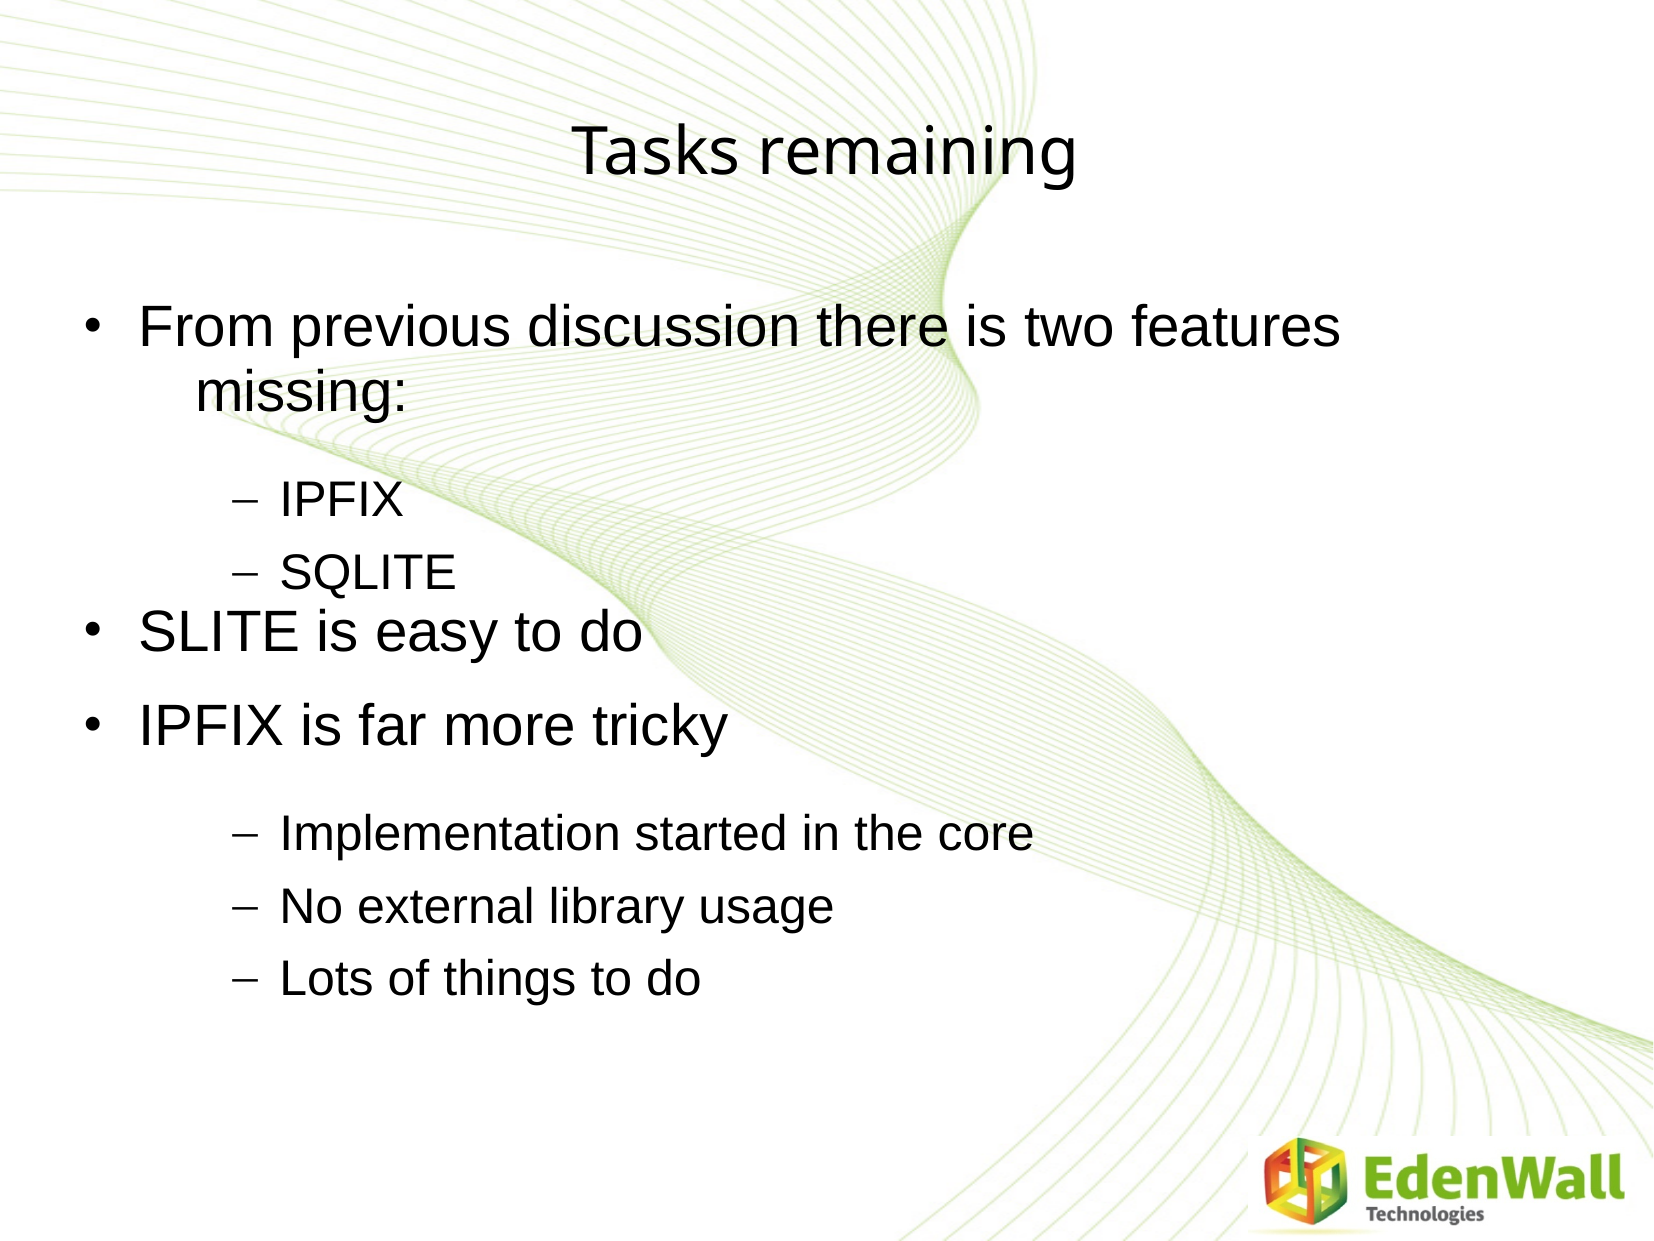

# Tasks remaining
From previous discussion there is two features missing:
IPFIX
SQLITE
SLITE is easy to do
IPFIX is far more tricky
Implementation started in the core
No external library usage
Lots of things to do